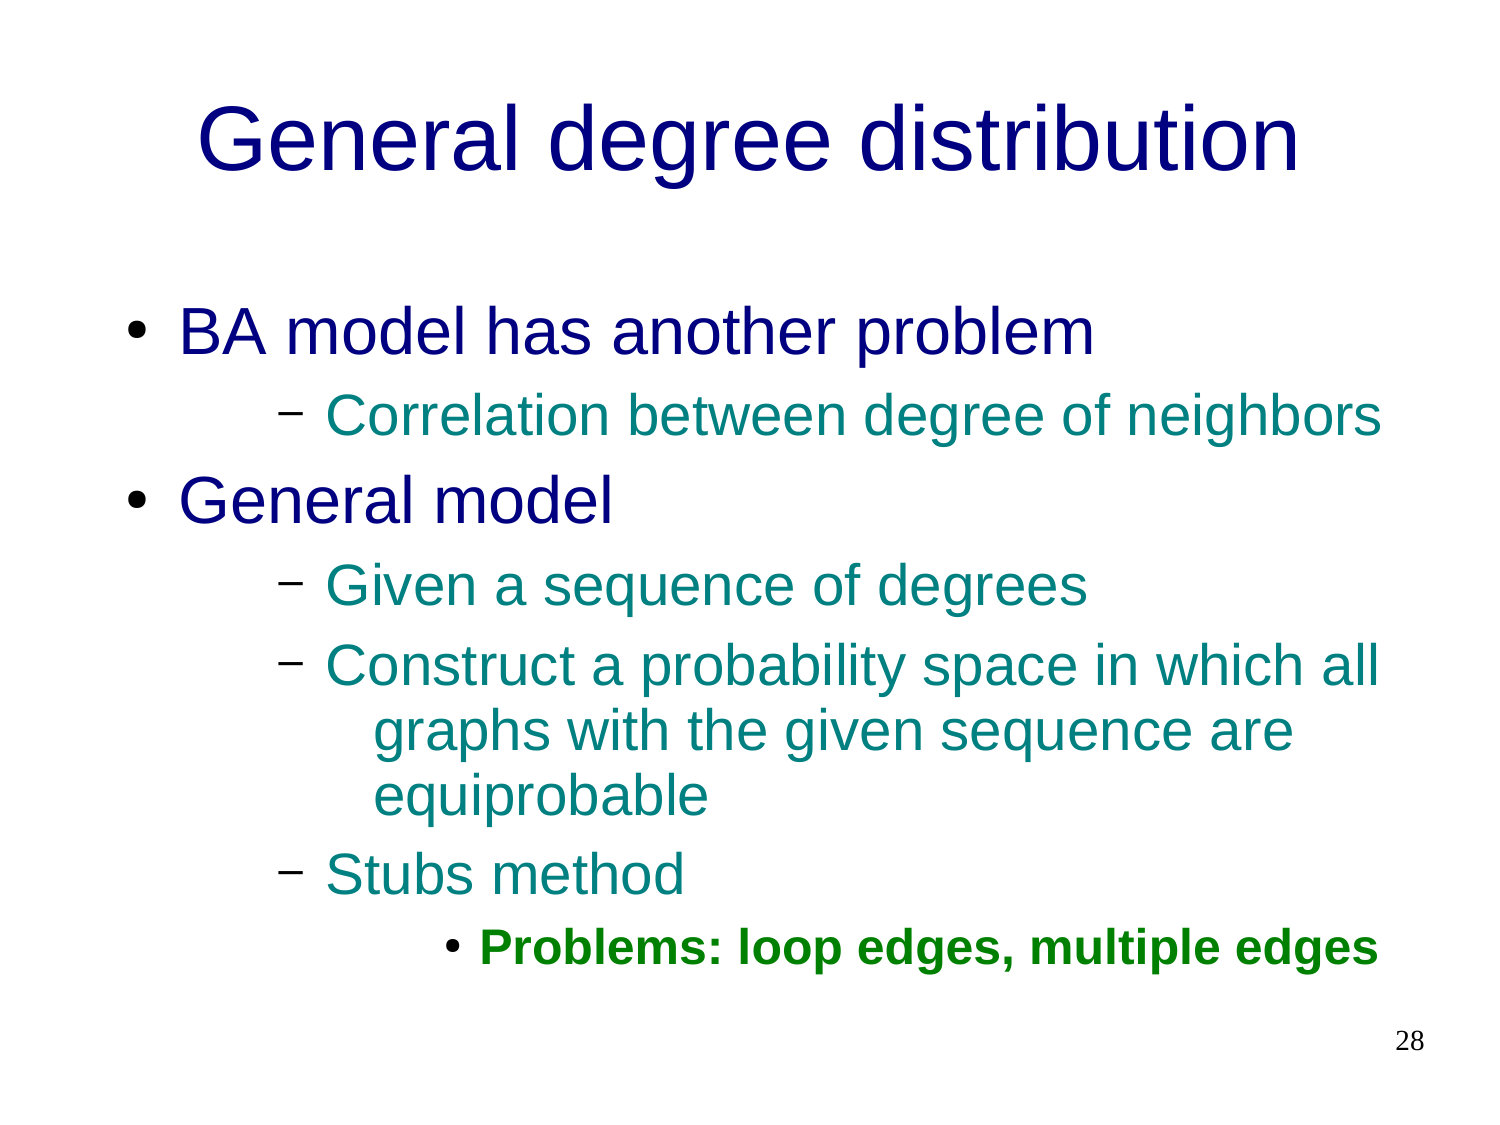

General degree distribution
# BA model has another problem
Correlation between degree of neighbors
General model
Given a sequence of degrees
Construct a probability space in which all graphs with the given sequence are equiprobable
Stubs method
Problems: loop edges, multiple edges
28